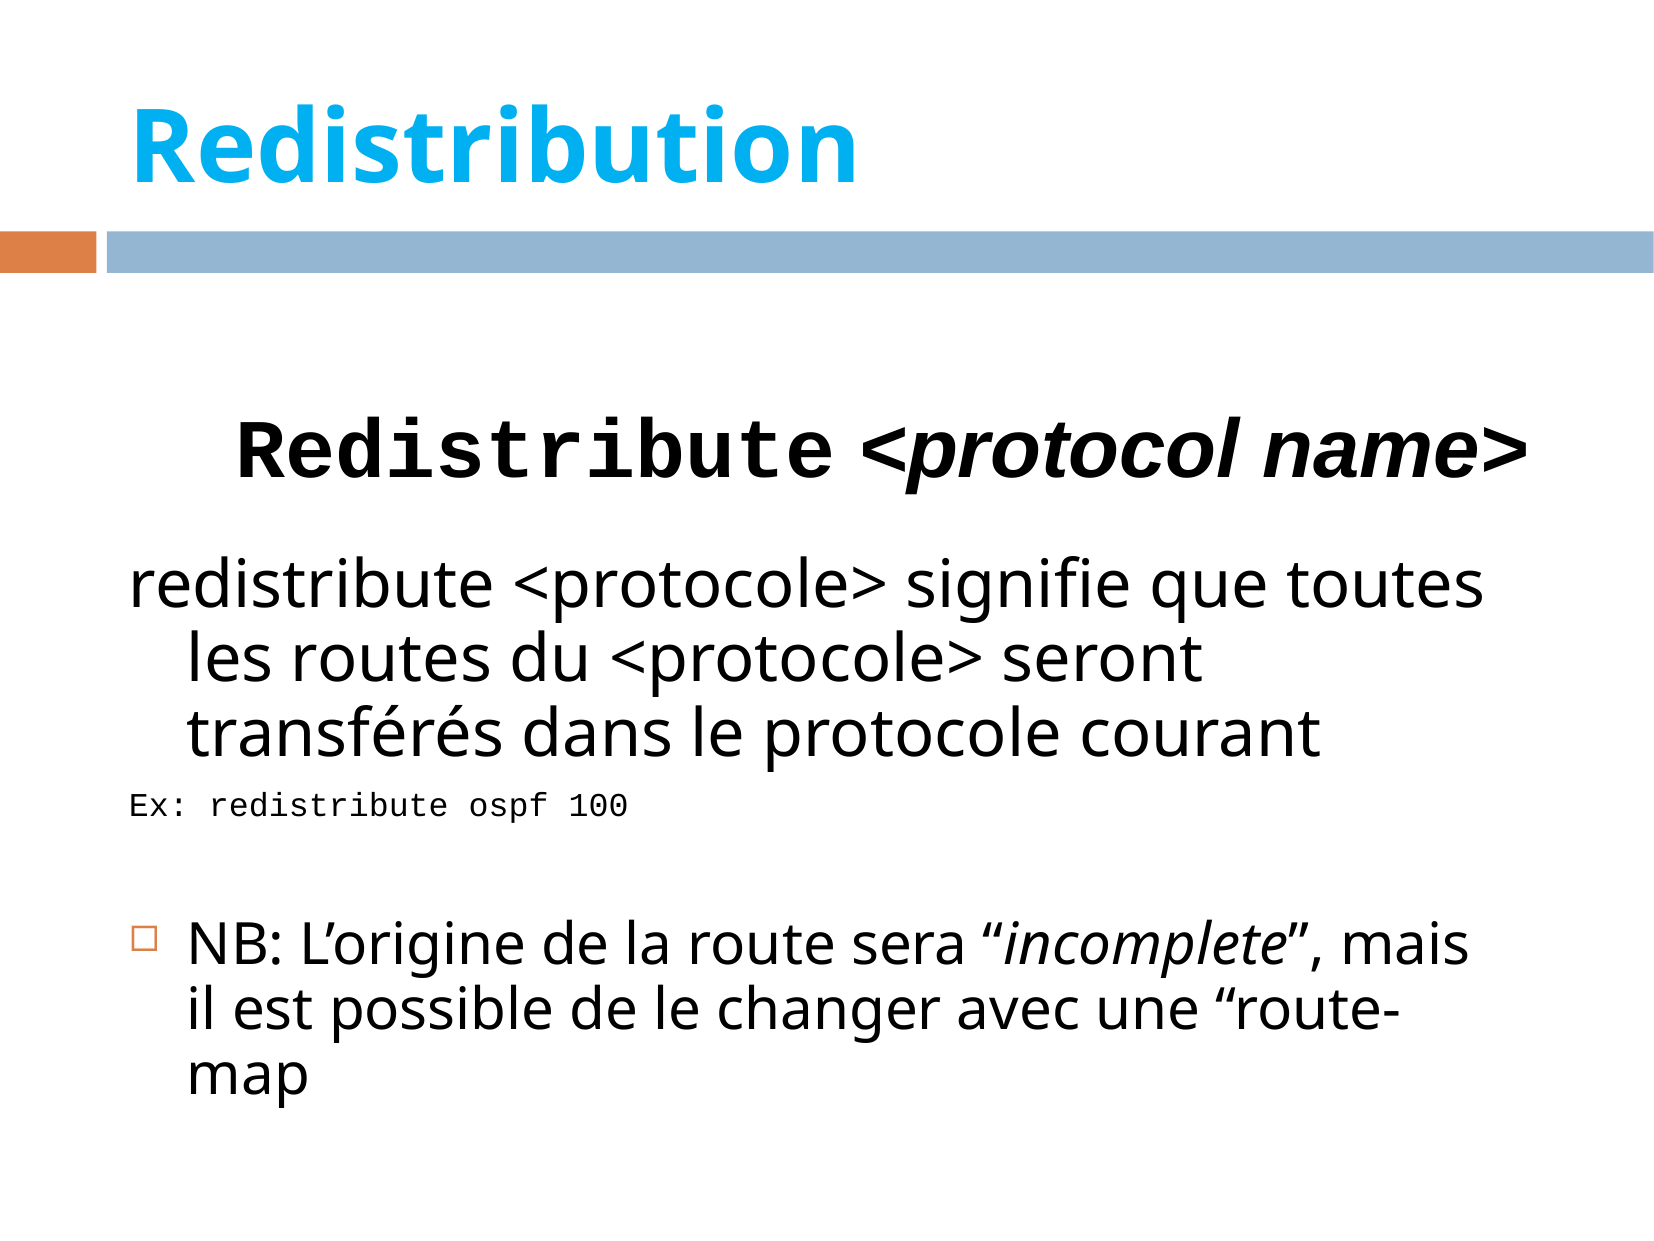

# Redistribution
redistribute <protocole> signifie que toutes les routes du <protocole> seront transférés dans le protocole courant
Ex: redistribute ospf 100
NB: L’origine de la route sera “incomplete”, mais il est possible de le changer avec une “route-map
Redistribute <protocol name>